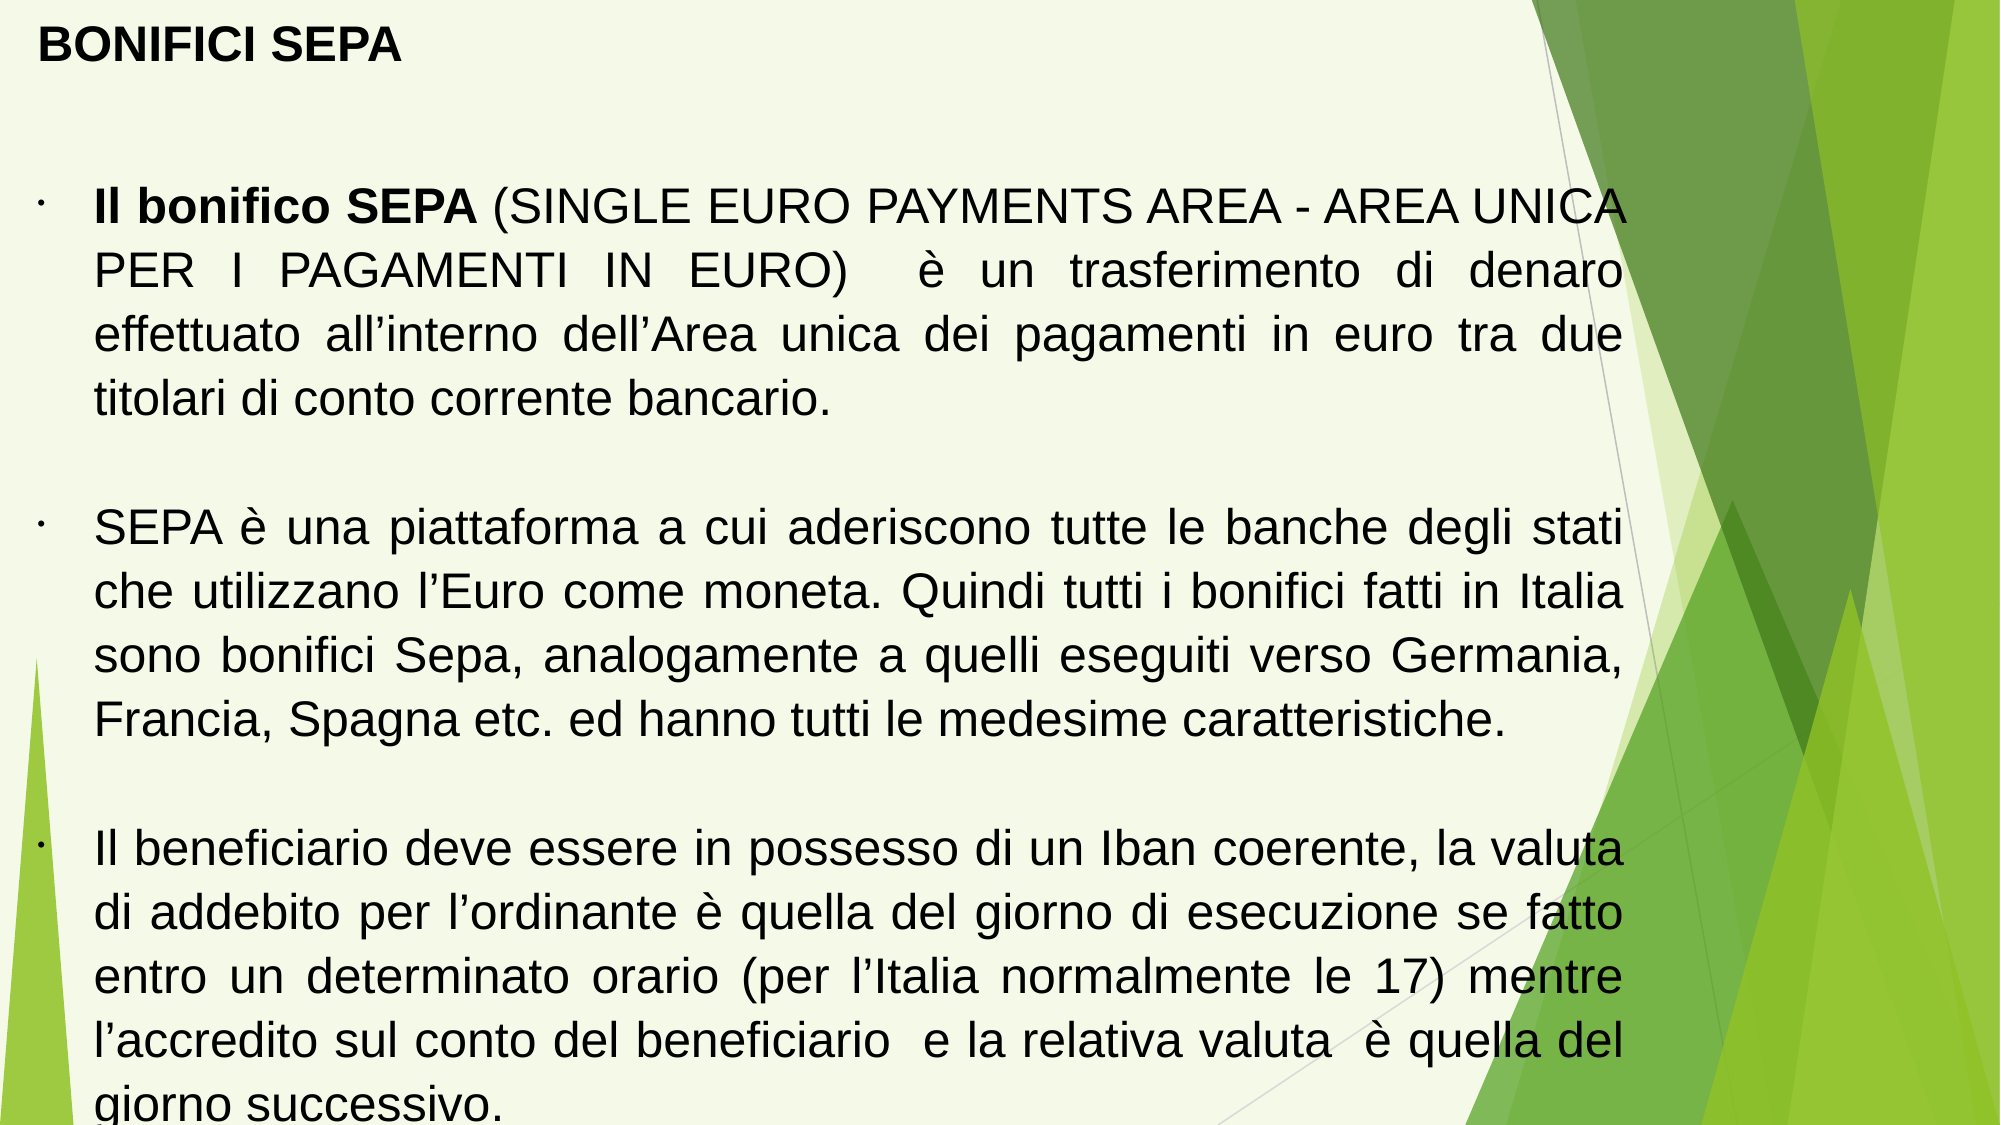

BONIFICI SEPA
Il bonifico SEPA (SINGLE EURO PAYMENTS AREA - AREA UNICA PER I PAGAMENTI IN EURO) è un trasferimento di denaro effettuato all’interno dell’Area unica dei pagamenti in euro tra due titolari di conto corrente bancario.
SEPA è una piattaforma a cui aderiscono tutte le banche degli stati che utilizzano l’Euro come moneta. Quindi tutti i bonifici fatti in Italia sono bonifici Sepa, analogamente a quelli eseguiti verso Germania, Francia, Spagna etc. ed hanno tutti le medesime caratteristiche.
Il beneficiario deve essere in possesso di un Iban coerente, la valuta di addebito per l’ordinante è quella del giorno di esecuzione se fatto entro un determinato orario (per l’Italia normalmente le 17) mentre l’accredito sul conto del beneficiario e la relativa valuta è quella del giorno successivo.